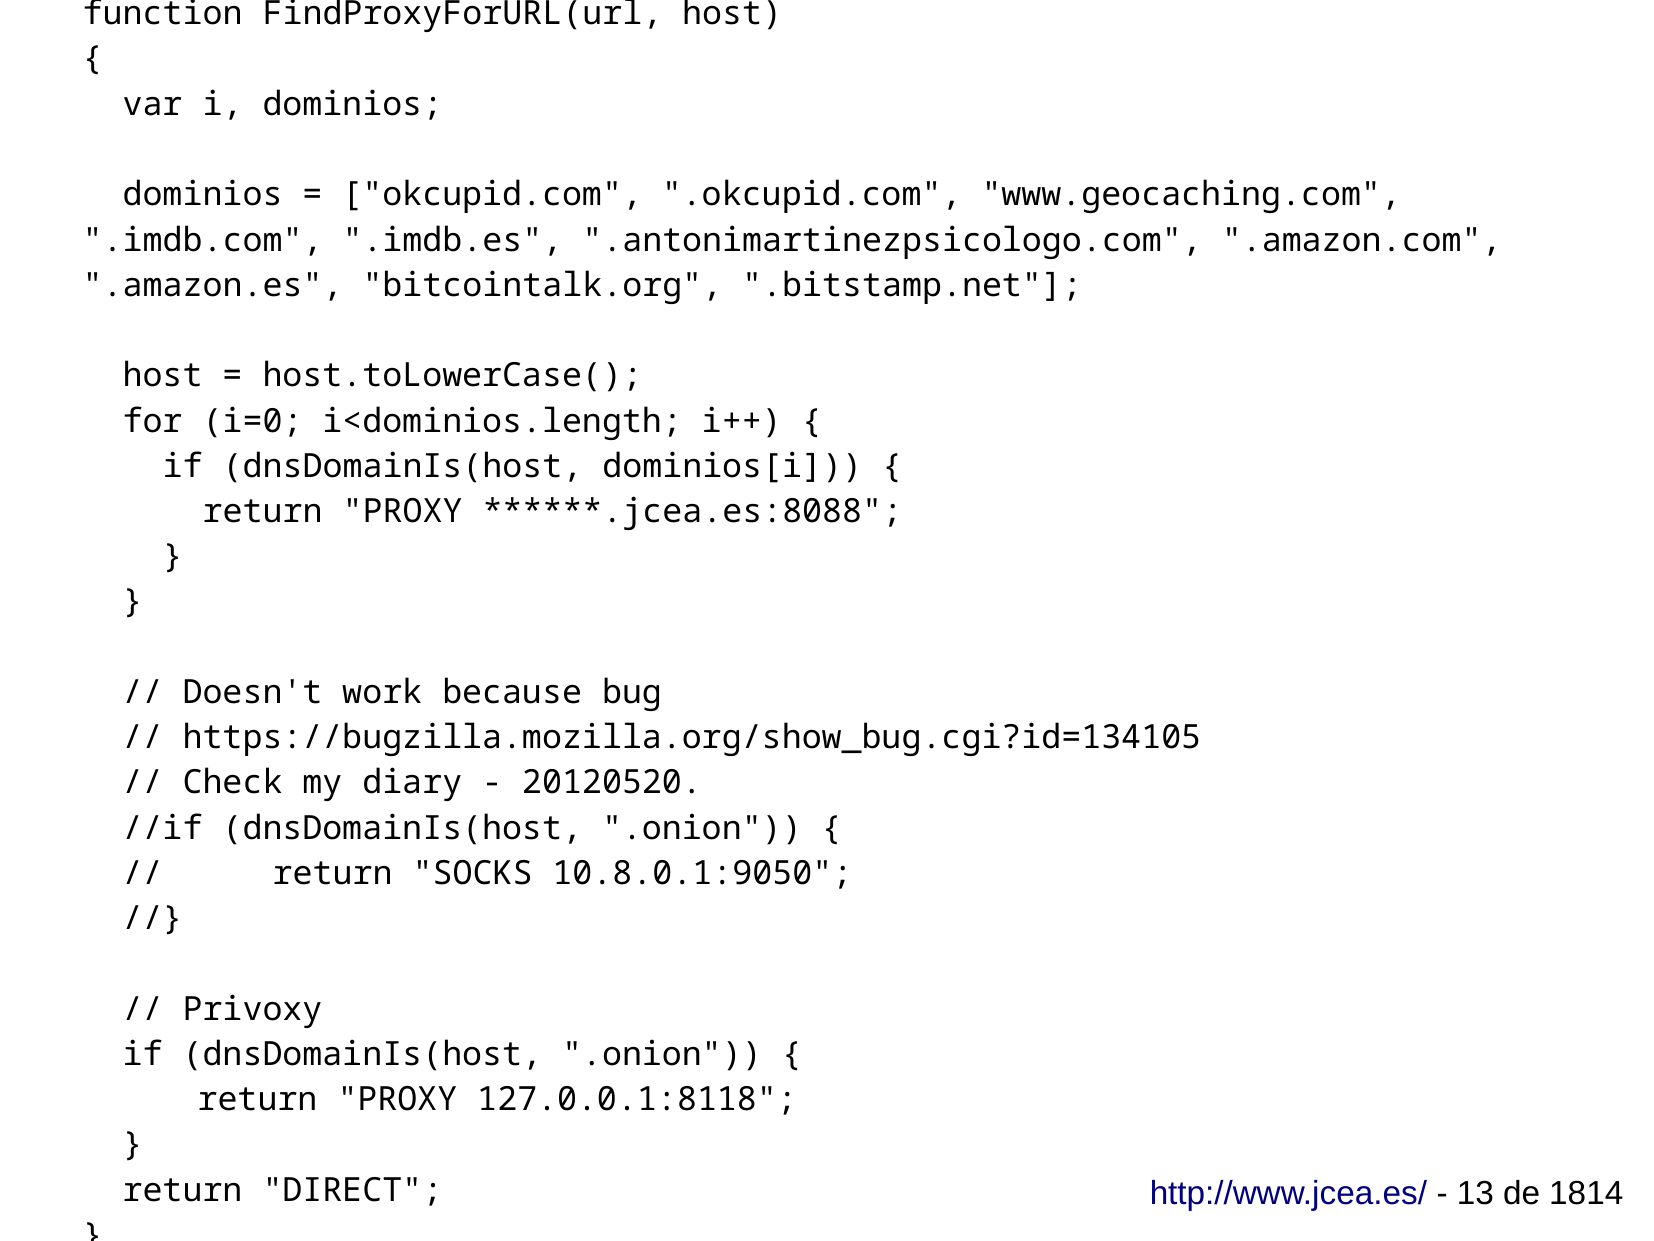

# function FindProxyForURL(url, host)
{
 var i, dominios;
 dominios = ["okcupid.com", ".okcupid.com", "www.geocaching.com", ".imdb.com", ".imdb.es", ".antonimartinezpsicologo.com", ".amazon.com", ".amazon.es", "bitcointalk.org", ".bitstamp.net"];
 host = host.toLowerCase();
 for (i=0; i<dominios.length; i++) {
 if (dnsDomainIs(host, dominios[i])) {
 return "PROXY ******.jcea.es:8088";
 }
 }
 // Doesn't work because bug
 // https://bugzilla.mozilla.org/show_bug.cgi?id=134105
 // Check my diary - 20120520.
 //if (dnsDomainIs(host, ".onion")) {
 //	 return "SOCKS 10.8.0.1:9050";
 //}
 // Privoxy
 if (dnsDomainIs(host, ".onion")) {
	 return "PROXY 127.0.0.1:8118";
 }
 return "DIRECT";
}
http://www.jcea.es/ - 13 de 1814